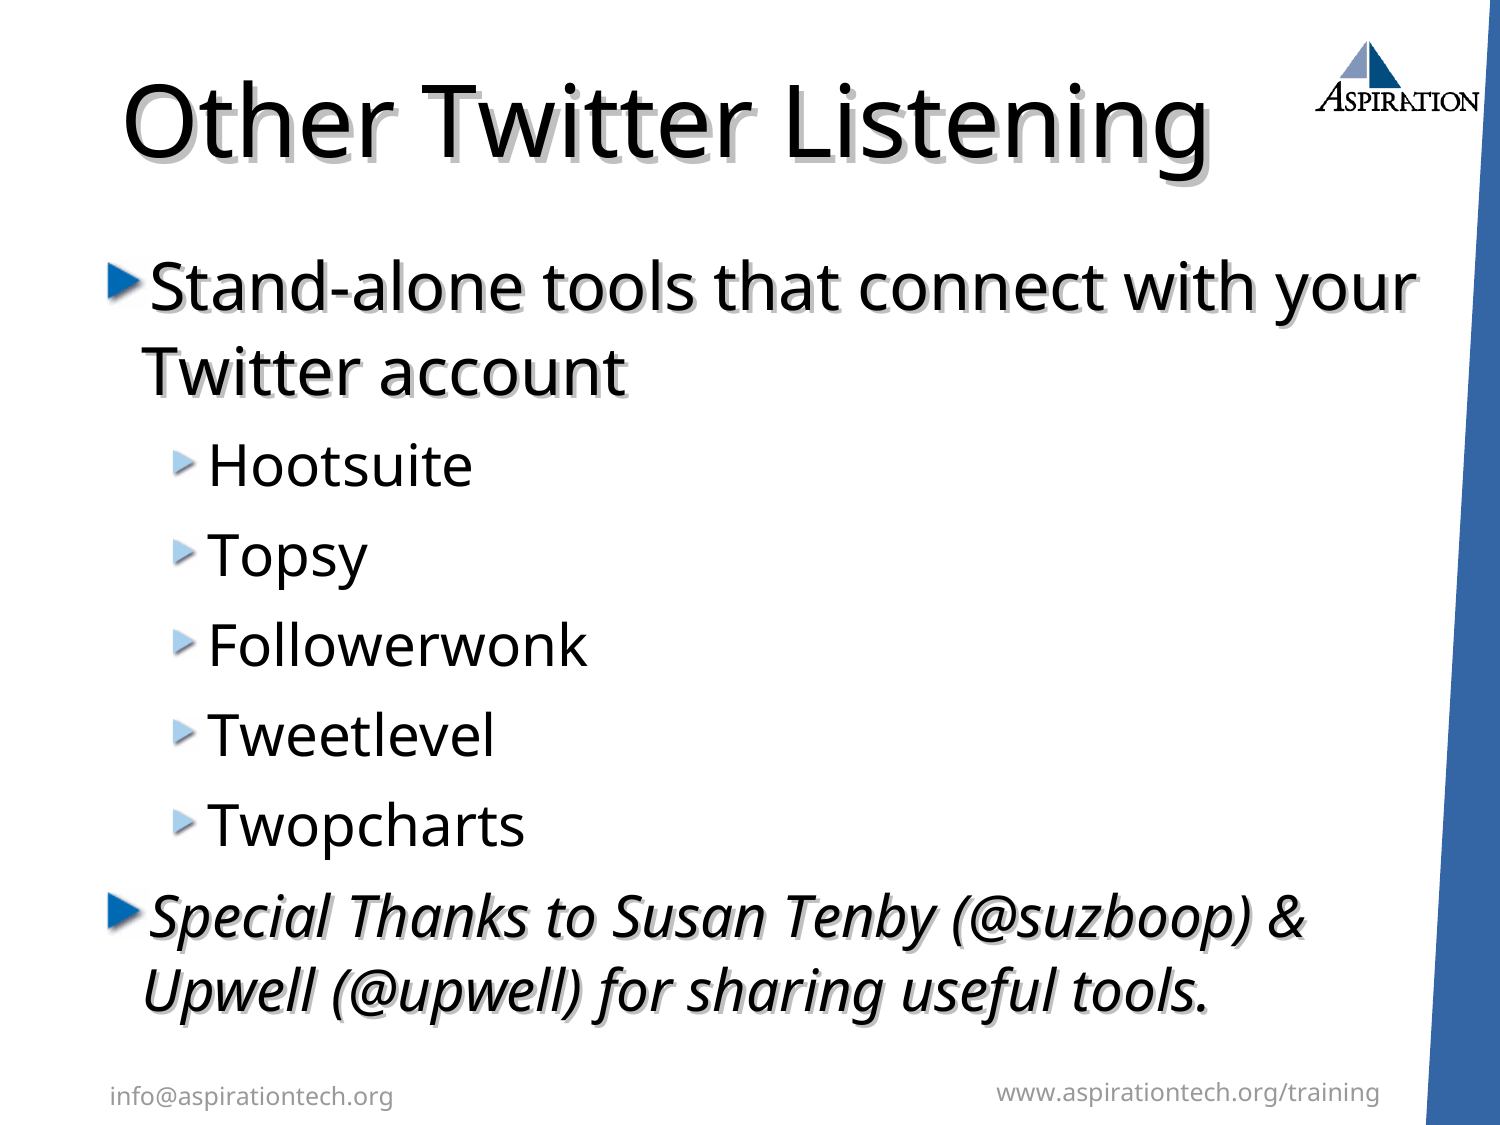

# Other Twitter Listening
Stand-alone tools that connect with your Twitter account
Hootsuite
Topsy
Followerwonk
Tweetlevel
Twopcharts
Special Thanks to Susan Tenby (@suzboop) & Upwell (@upwell) for sharing useful tools.